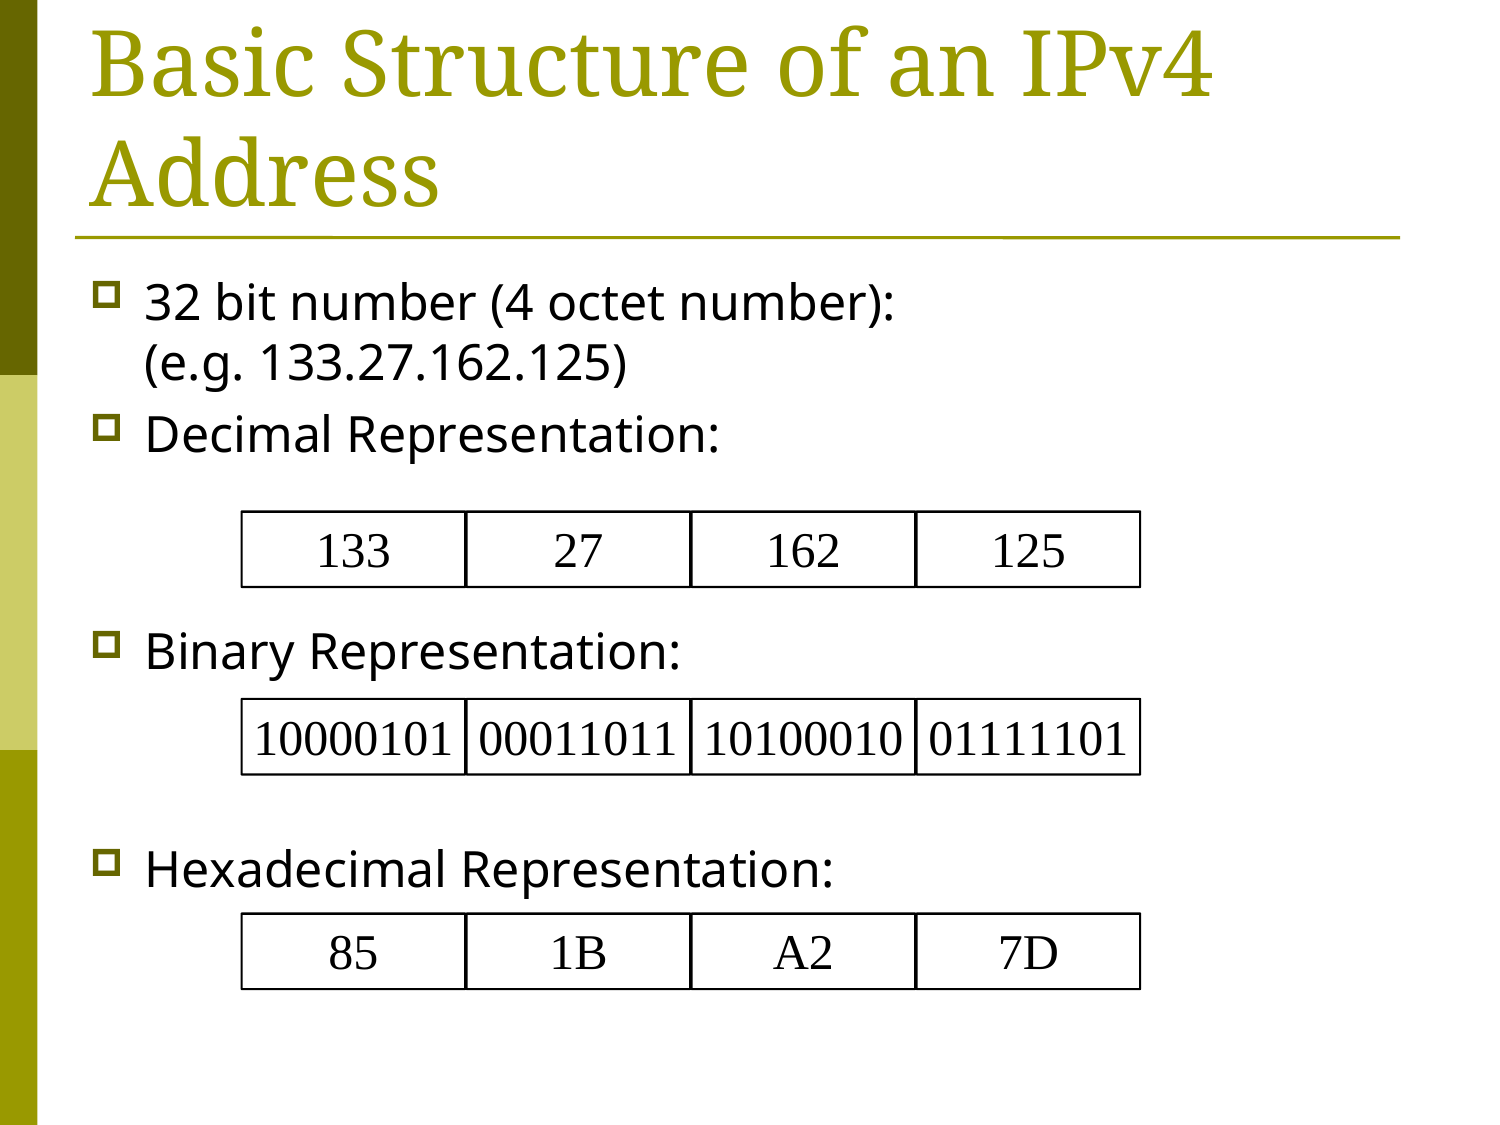

# Basic Structure of an IPv4 Address
32 bit number (4 octet number):
(e.g. 133.27.162.125)‏
Decimal Representation:
Binary Representation:
Hexadecimal Representation:
133
27
162
125
10000101
00011011
10100010
01111101
85
1B
A2
7D